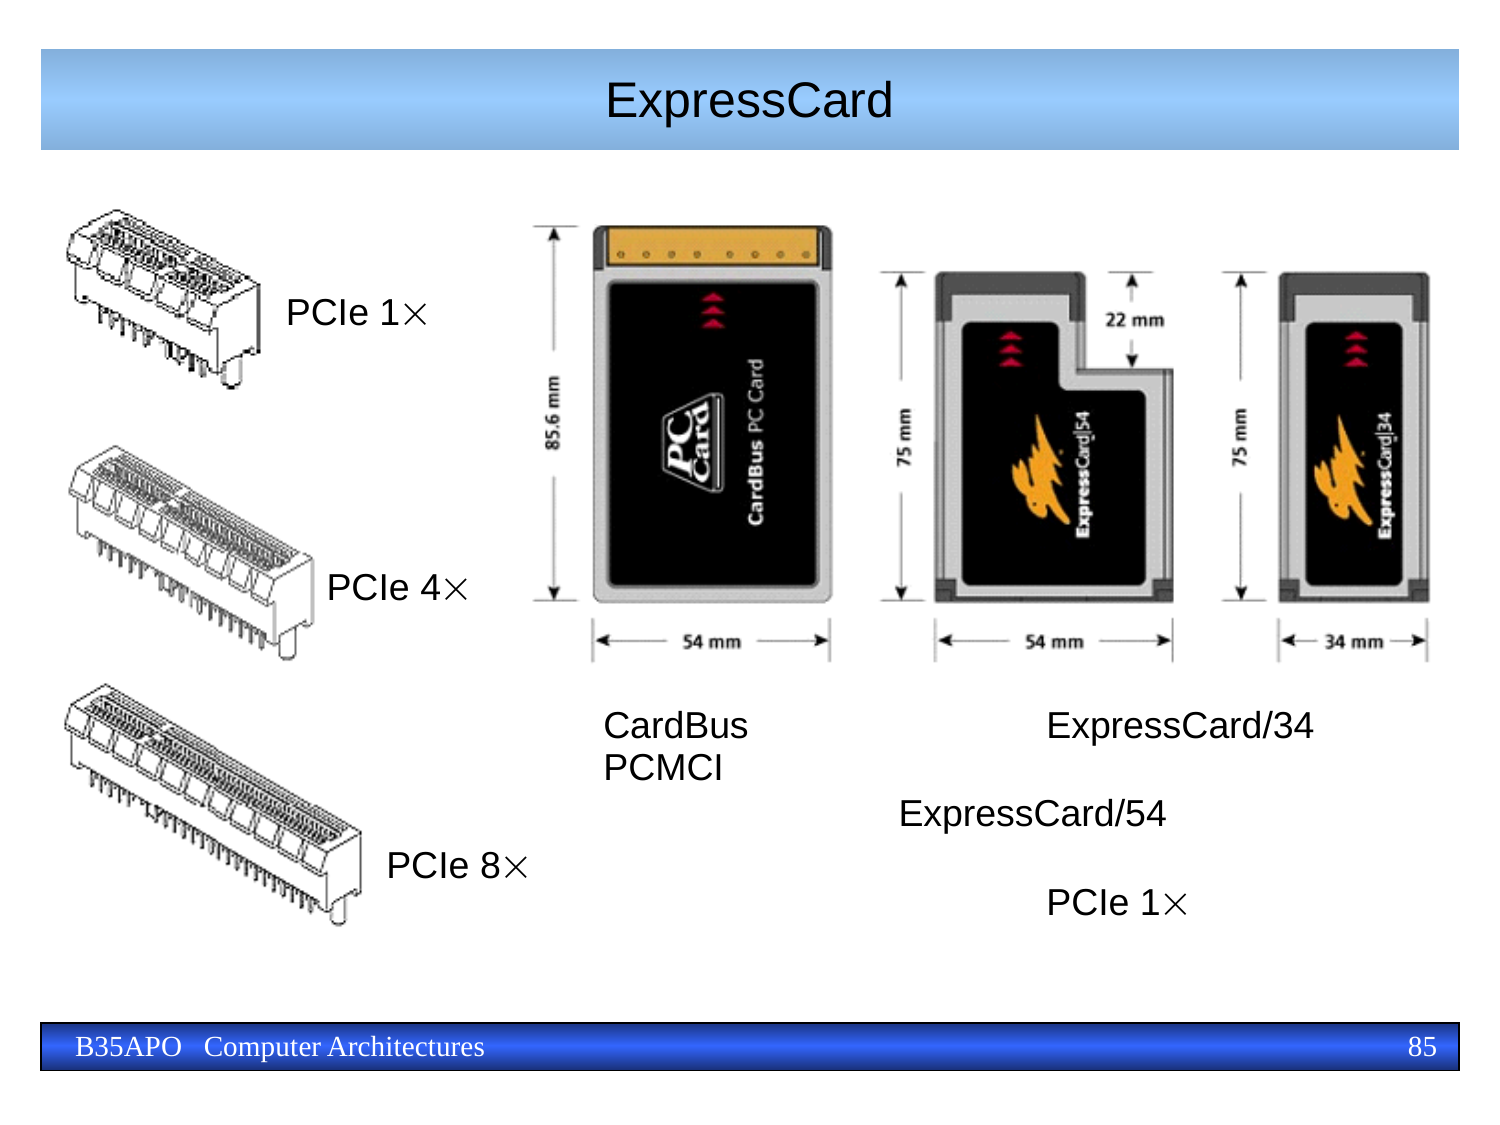

# ExpressCard
PCIe 1
PCIe 4
CardBus
PCMCI
ExpressCard/34
ExpressCard/54
PCIe 8
PCIe 1
B35APO Computer Architectures
85